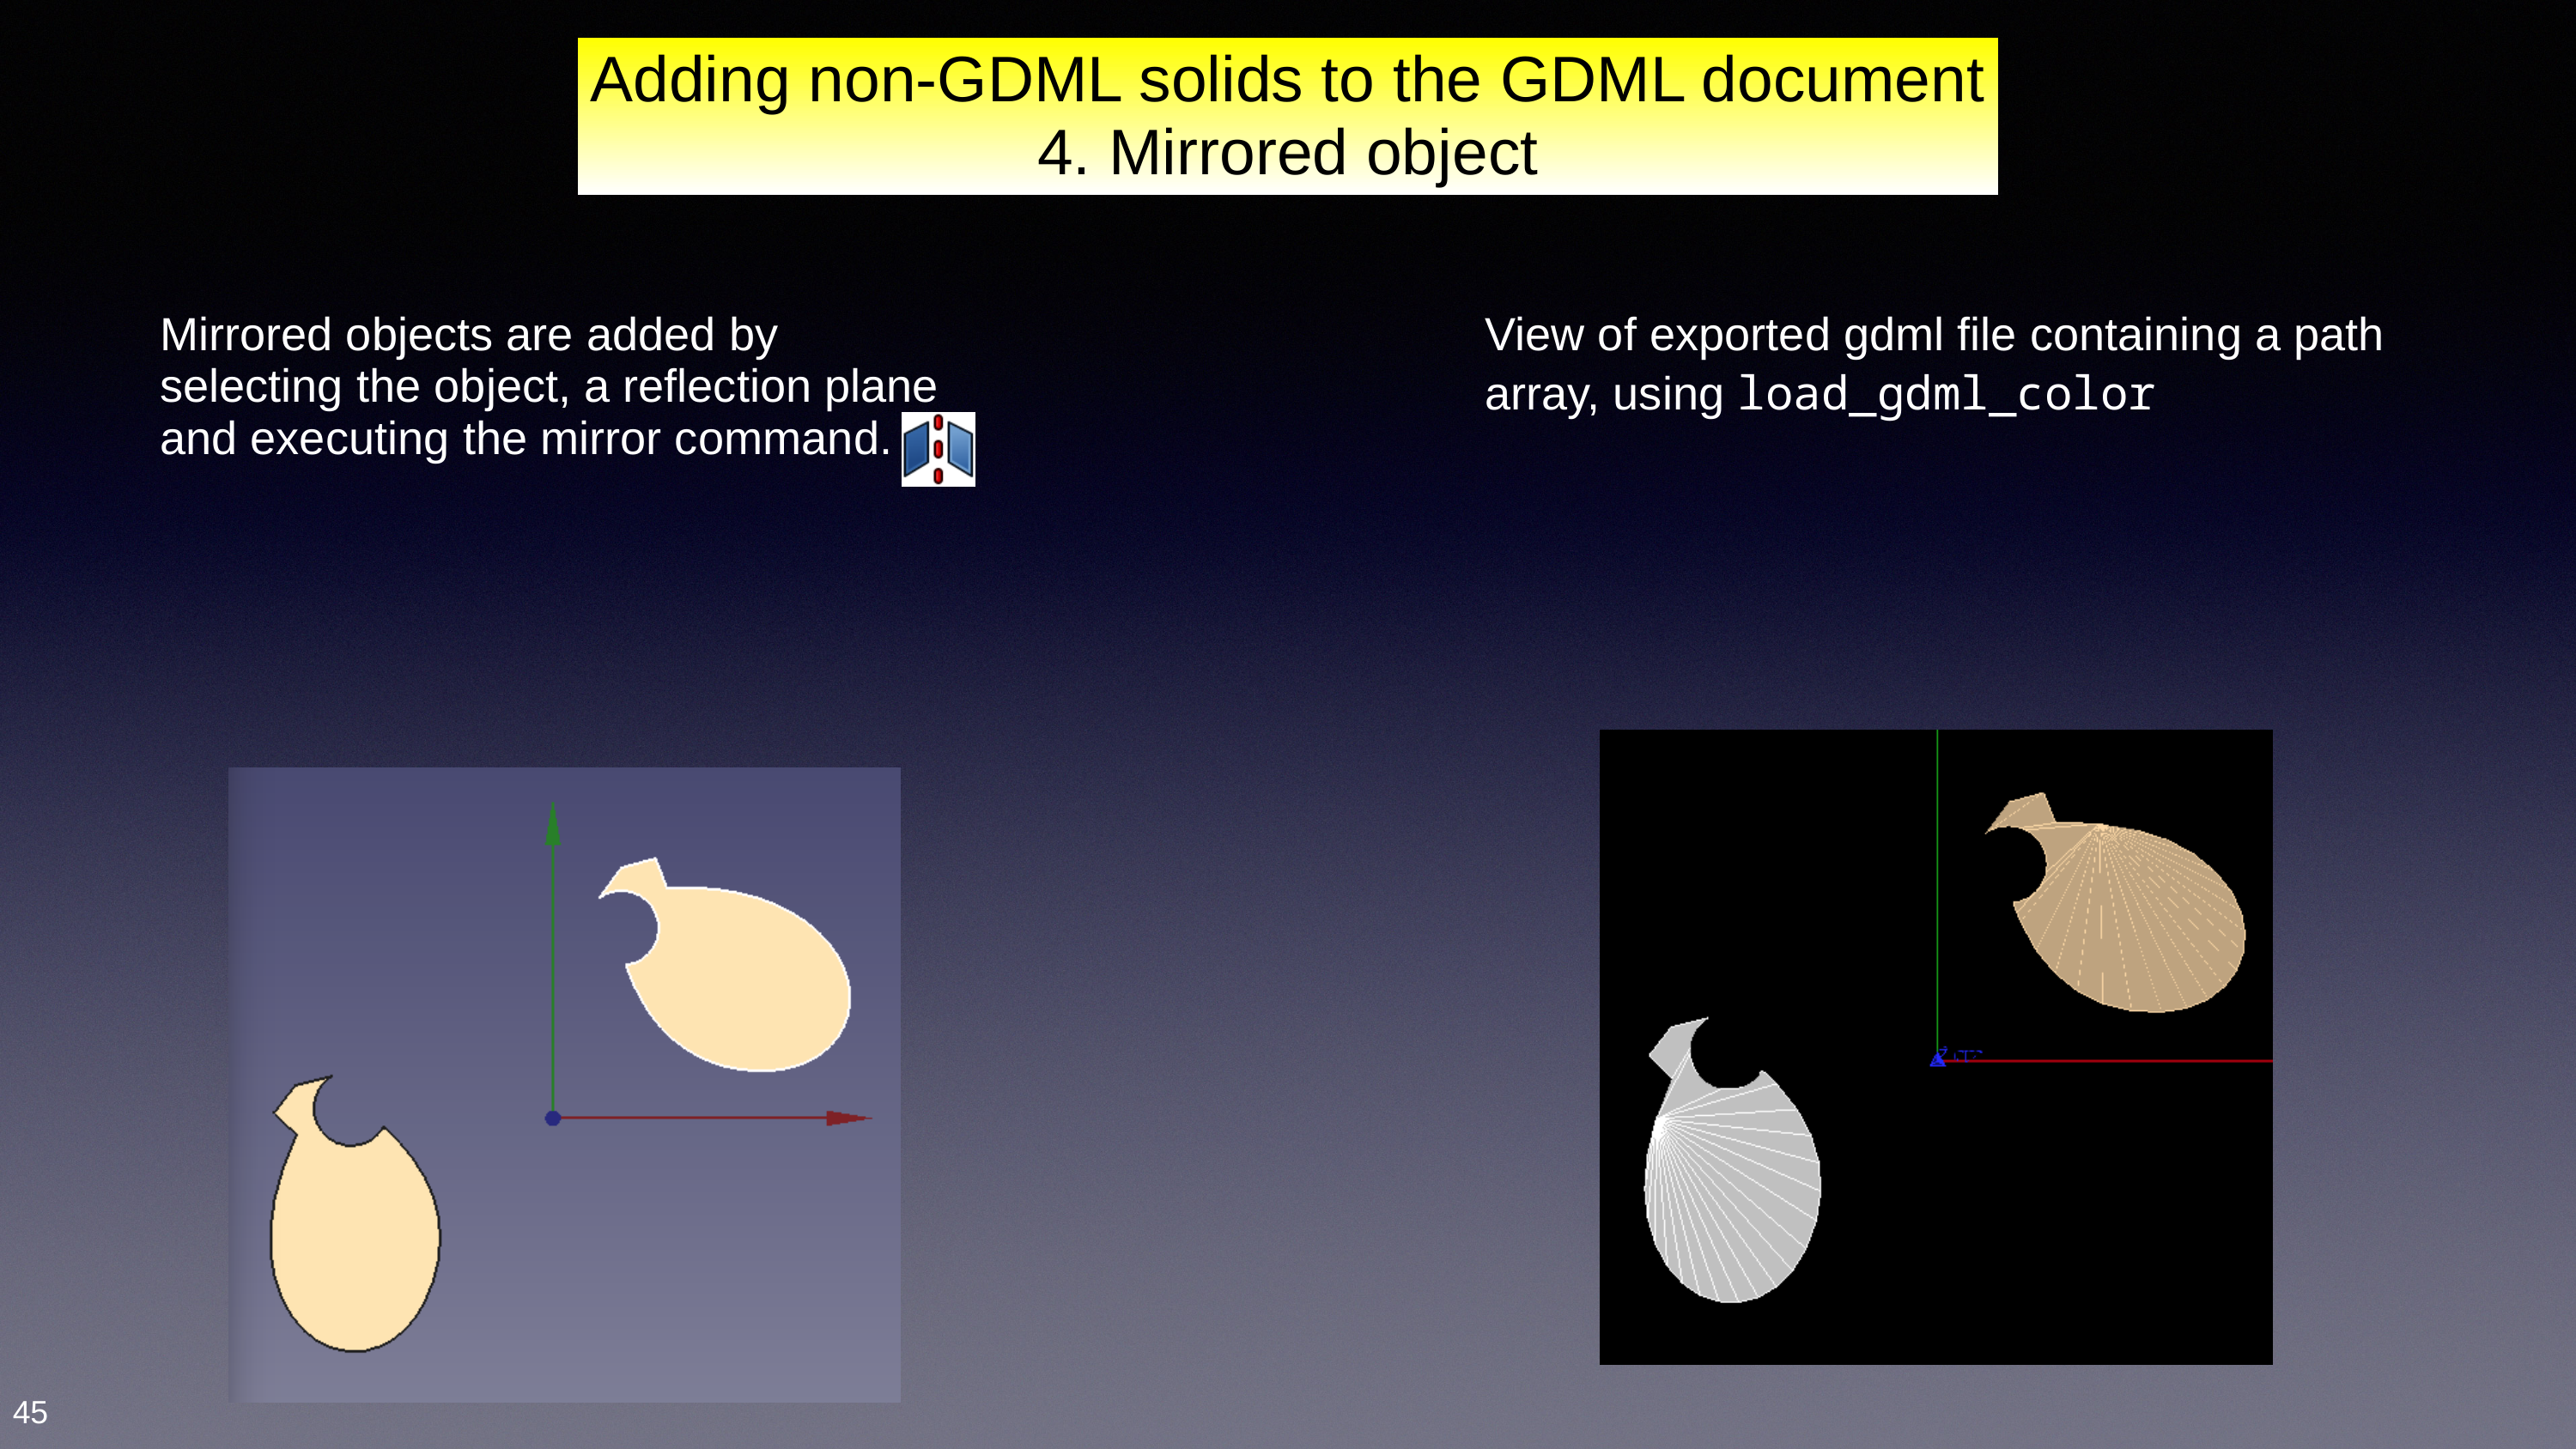

Adding non-GDML solids to the GDML document
4. Mirrored object
Mirrored objects are added by selecting the object, a reflection plane and executing the mirror command.
View of exported gdml file containing a path array, using load_gdml_color
45